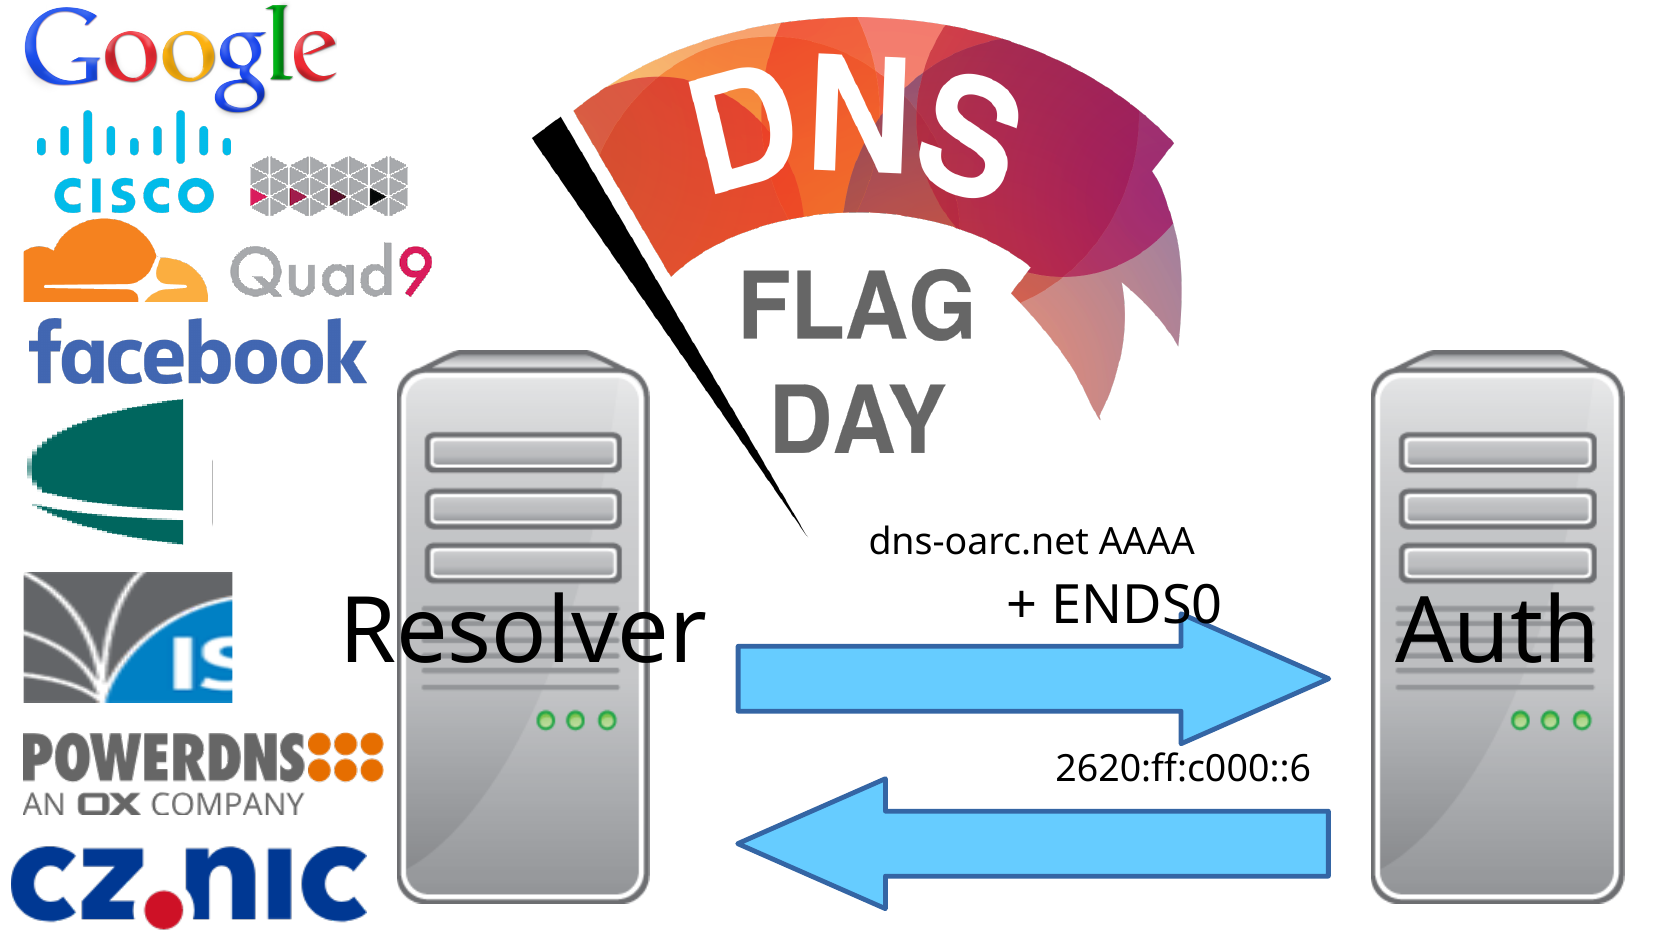

Resolver
Auth
dns-oarc.net AAAA
+ ENDS0
2620:ff:c000::6